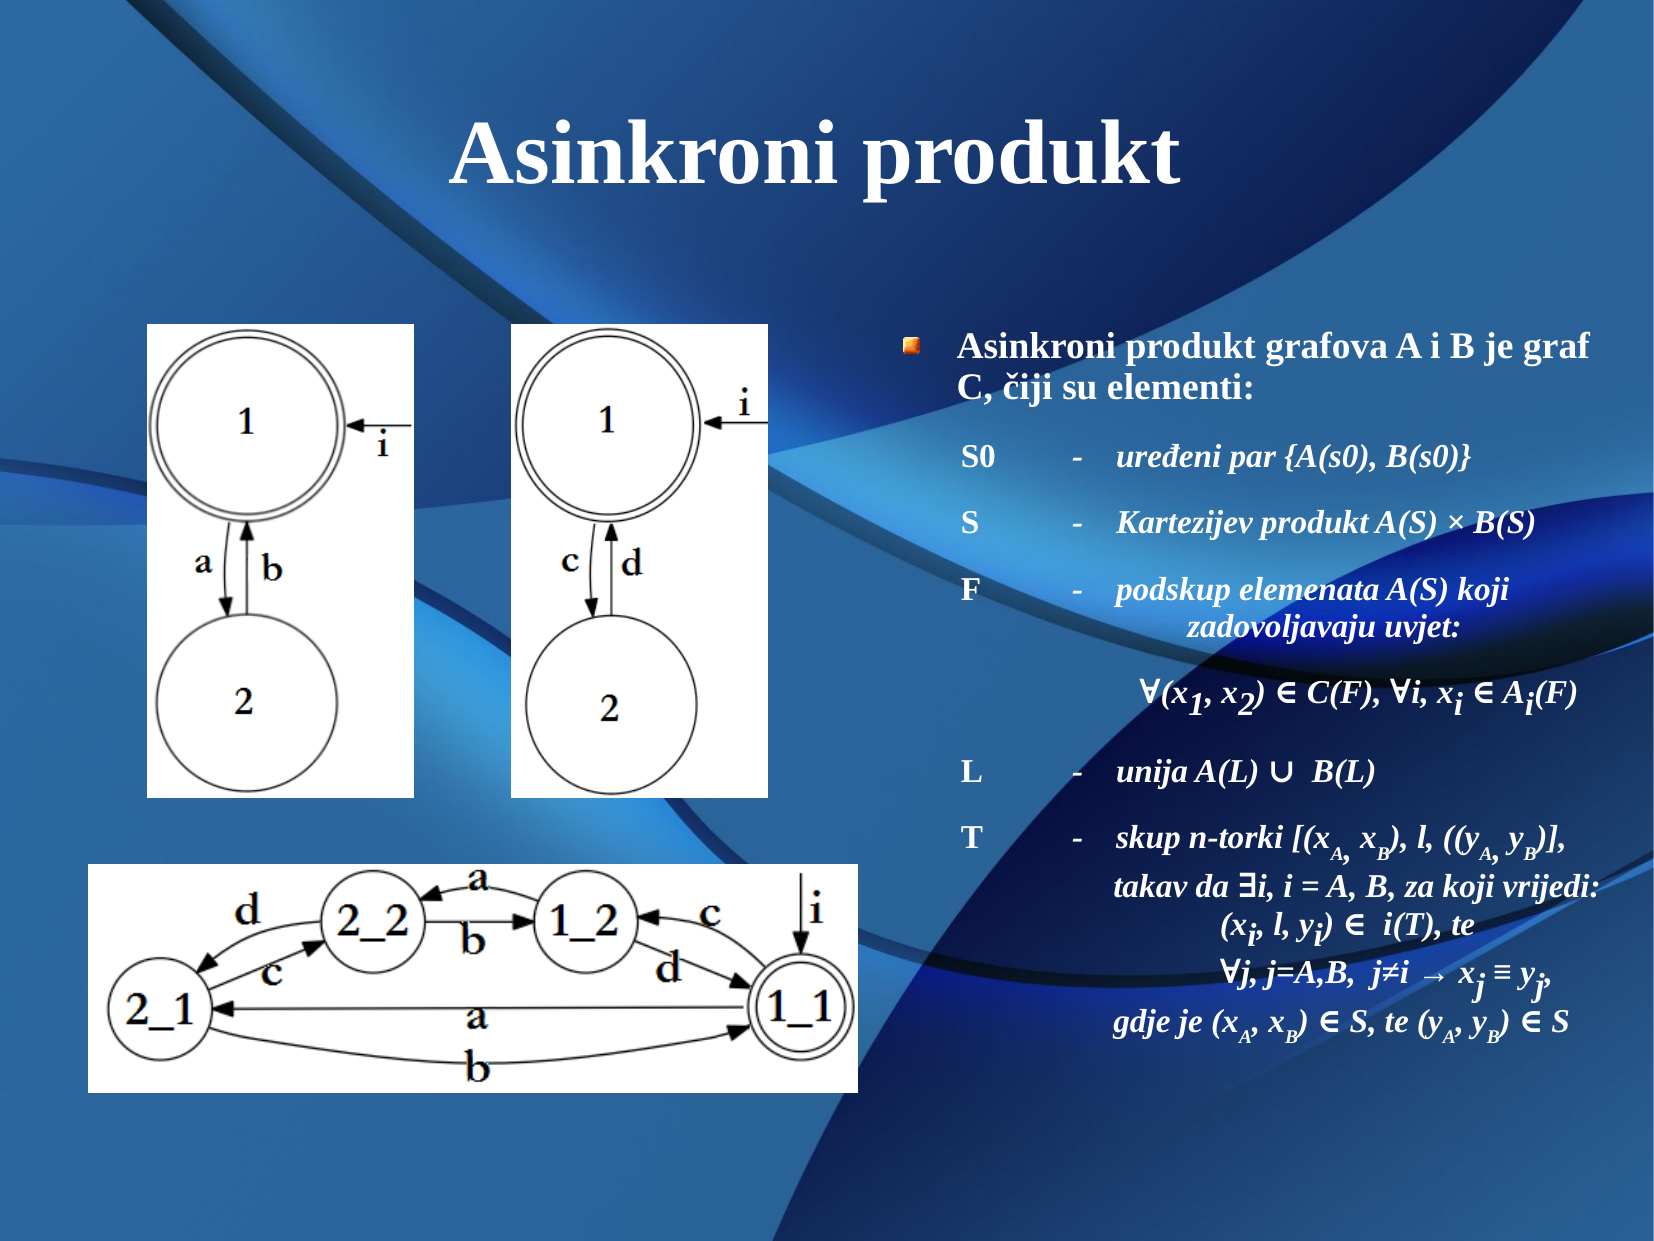

# Asinkroni produkt
Asinkroni produkt grafova A i B je graf C, čiji su elementi:
S0 	- uređeni par {A(s0), B(s0)}
S 	- Kartezijev produkt A(S) × B(S)
F 	- podskup elemenata A(S) koji 			 zadovoljavaju uvjet:
 ∀(x1, x2) ∈ C(F), ∀i, xi ∈ Ai(F)
L 	- unija A(L) ∪ B(L)
T	- skup n-torki [(xA, xB), l, ((yA, yB)], 	 takav da ∃i, i = A, B, za koji vrijedi: 			(xi, l, yi) ∈ i(T), te 					∀j, j=A,B, j≠i → xj ≡ yj,		 gdje je (xA, xB) ∈ S, te (yA, yB) ∈ S